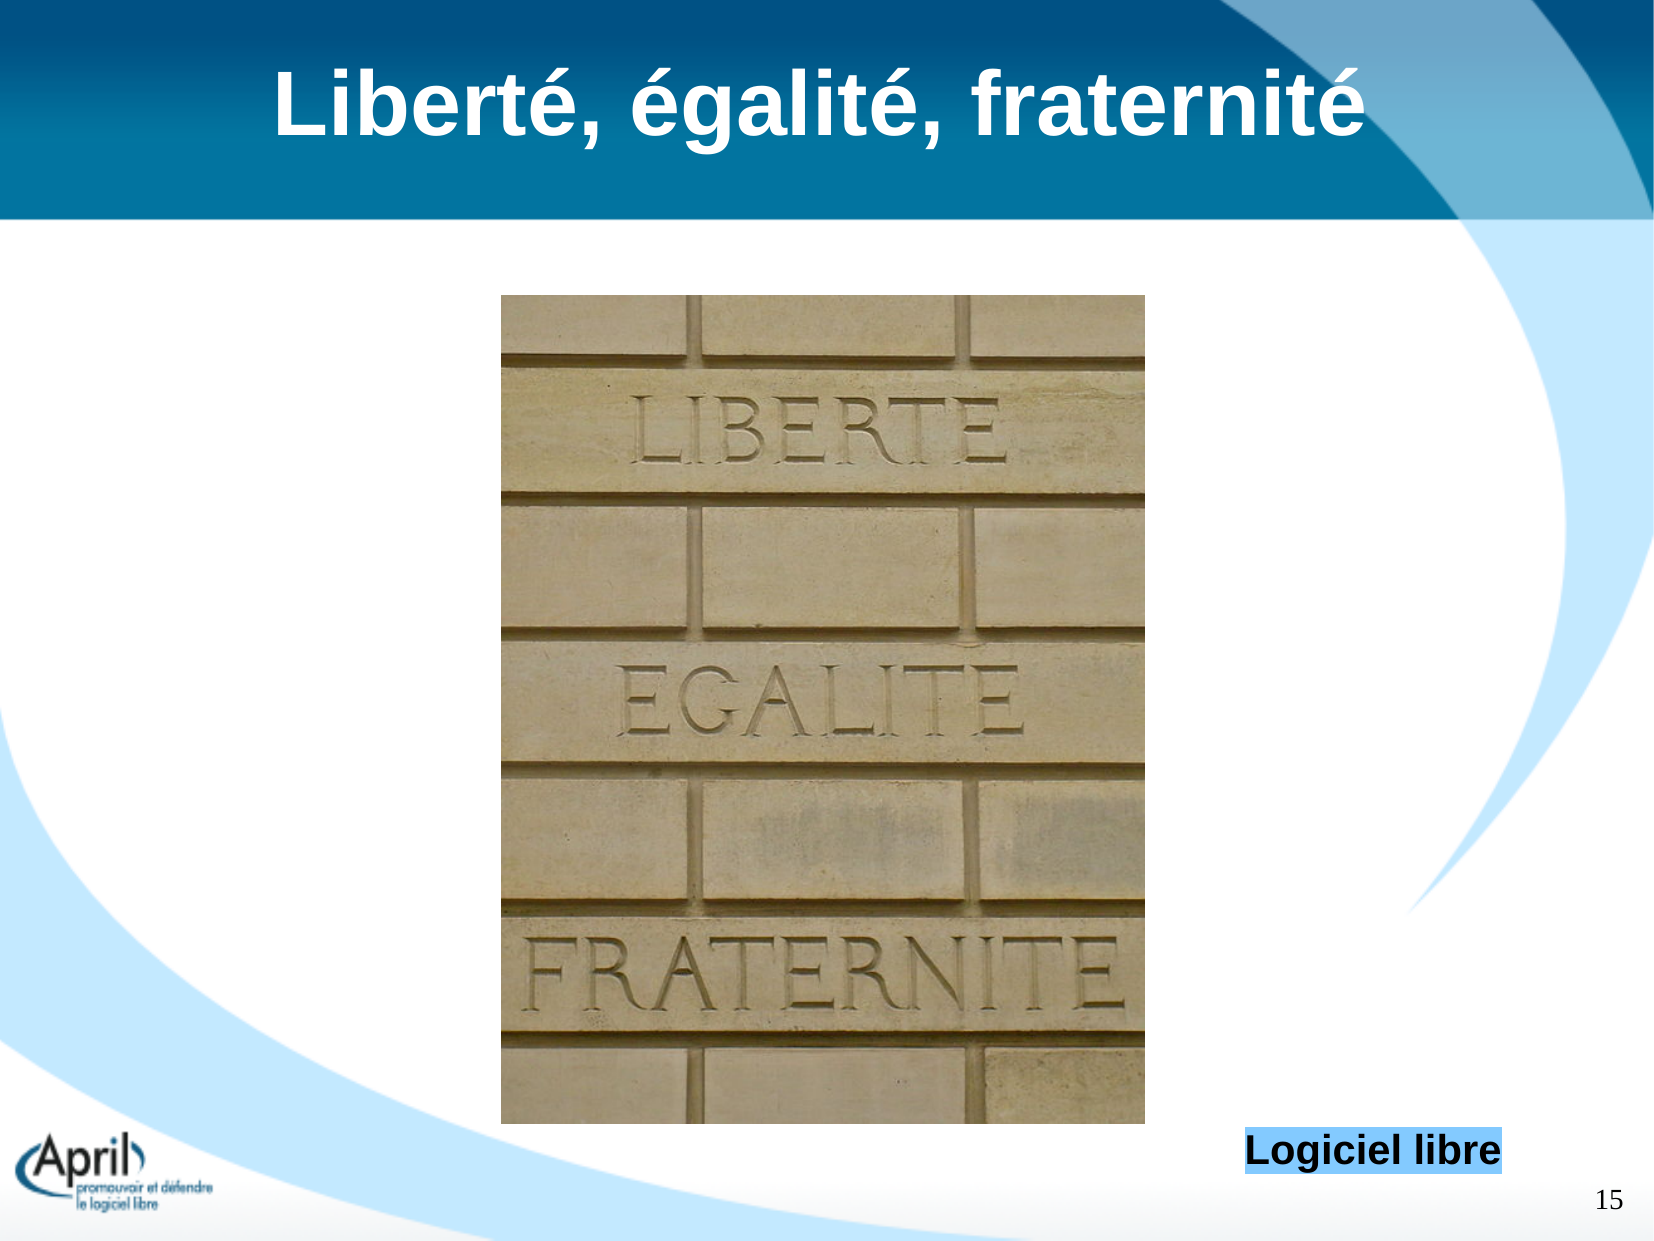

# Liberté, égalité, fraternité
Logiciel libre
15